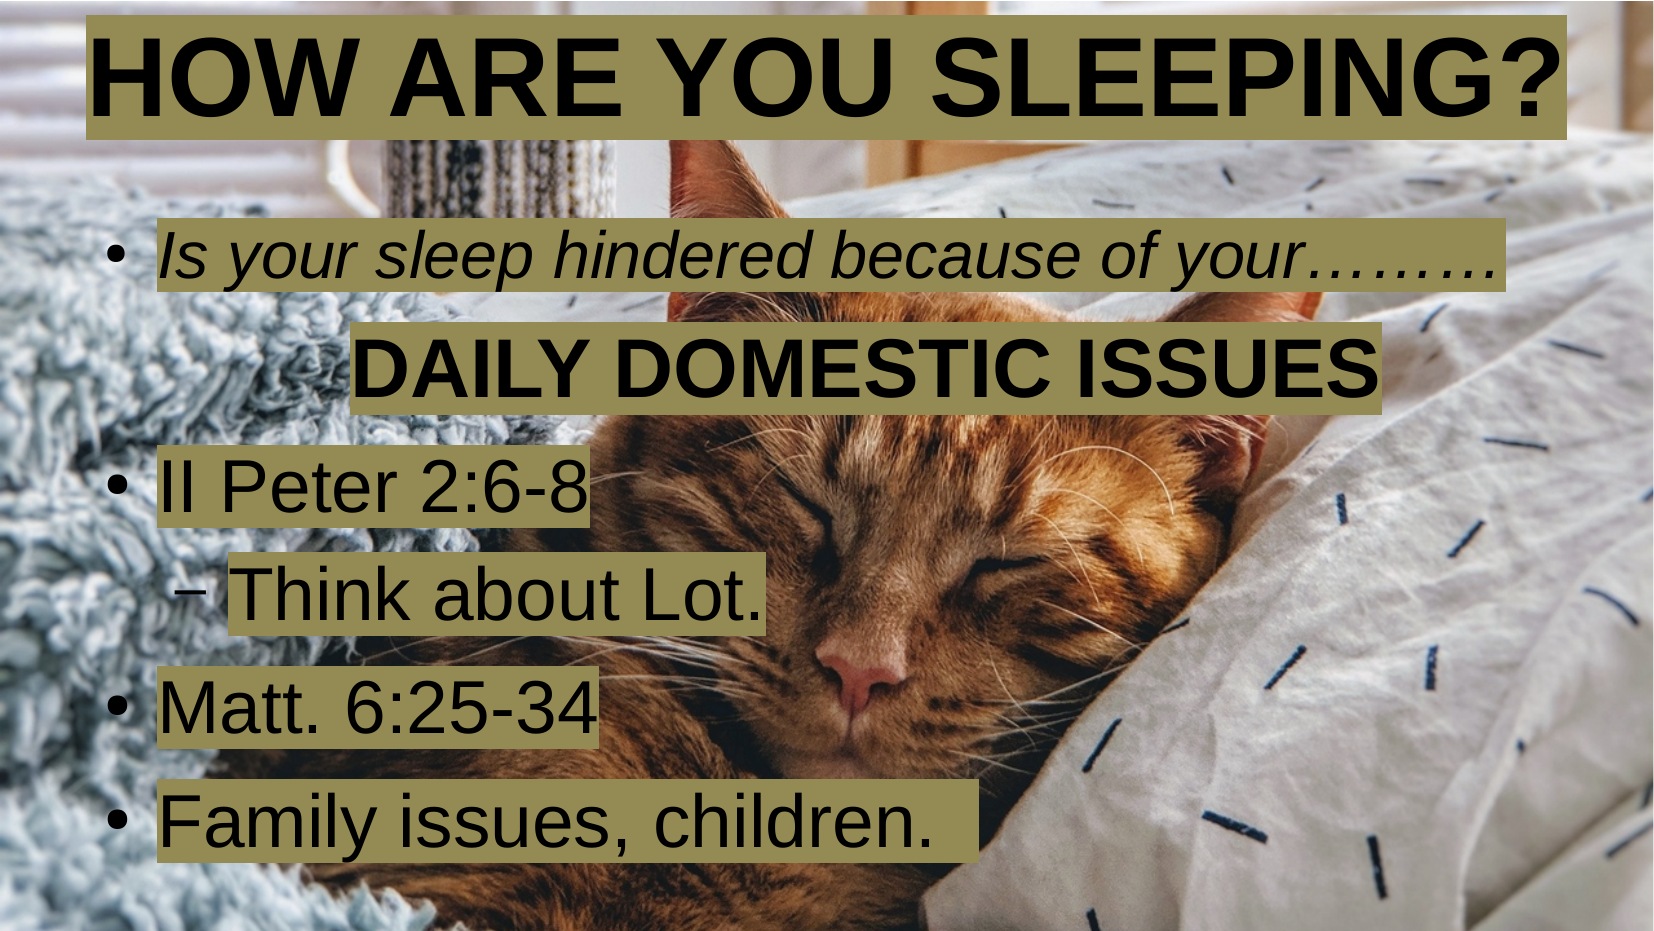

# HOW ARE YOU SLEEPING?
Is your sleep hindered because of your………
DAILY DOMESTIC ISSUES
II Peter 2:6-8
Think about Lot.
Matt. 6:25-34
Family issues, children.